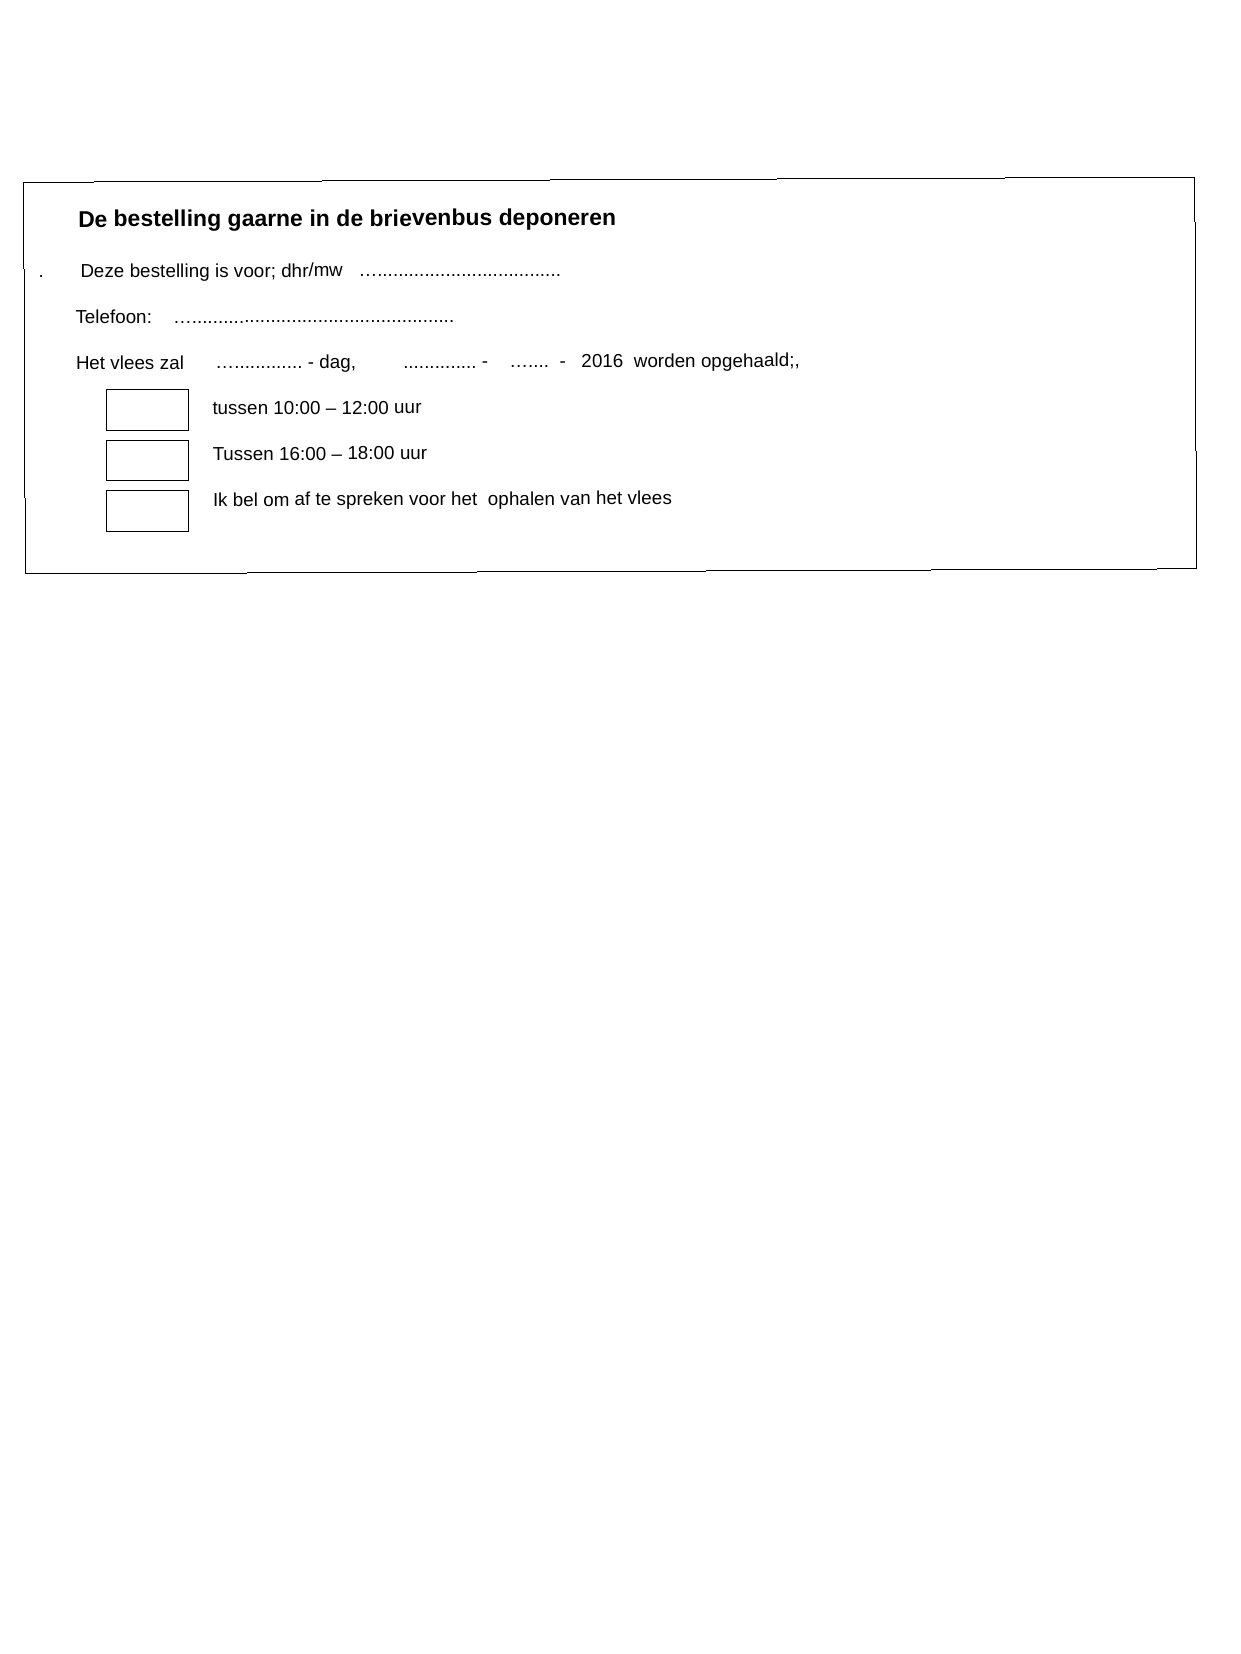

De bestelling gaarne in de brievenbus deponeren
. Deze bestelling is voor; dhr/mw …...................................
 Telefoon: …..................................................
 Het vlees zal …............. - dag, .............. - ….... - 2016 worden opgehaald;,
 tussen 10:00 – 12:00 uur
 Tussen 16:00 – 18:00 uur
 Ik bel om af te spreken voor het ophalen van het vlees